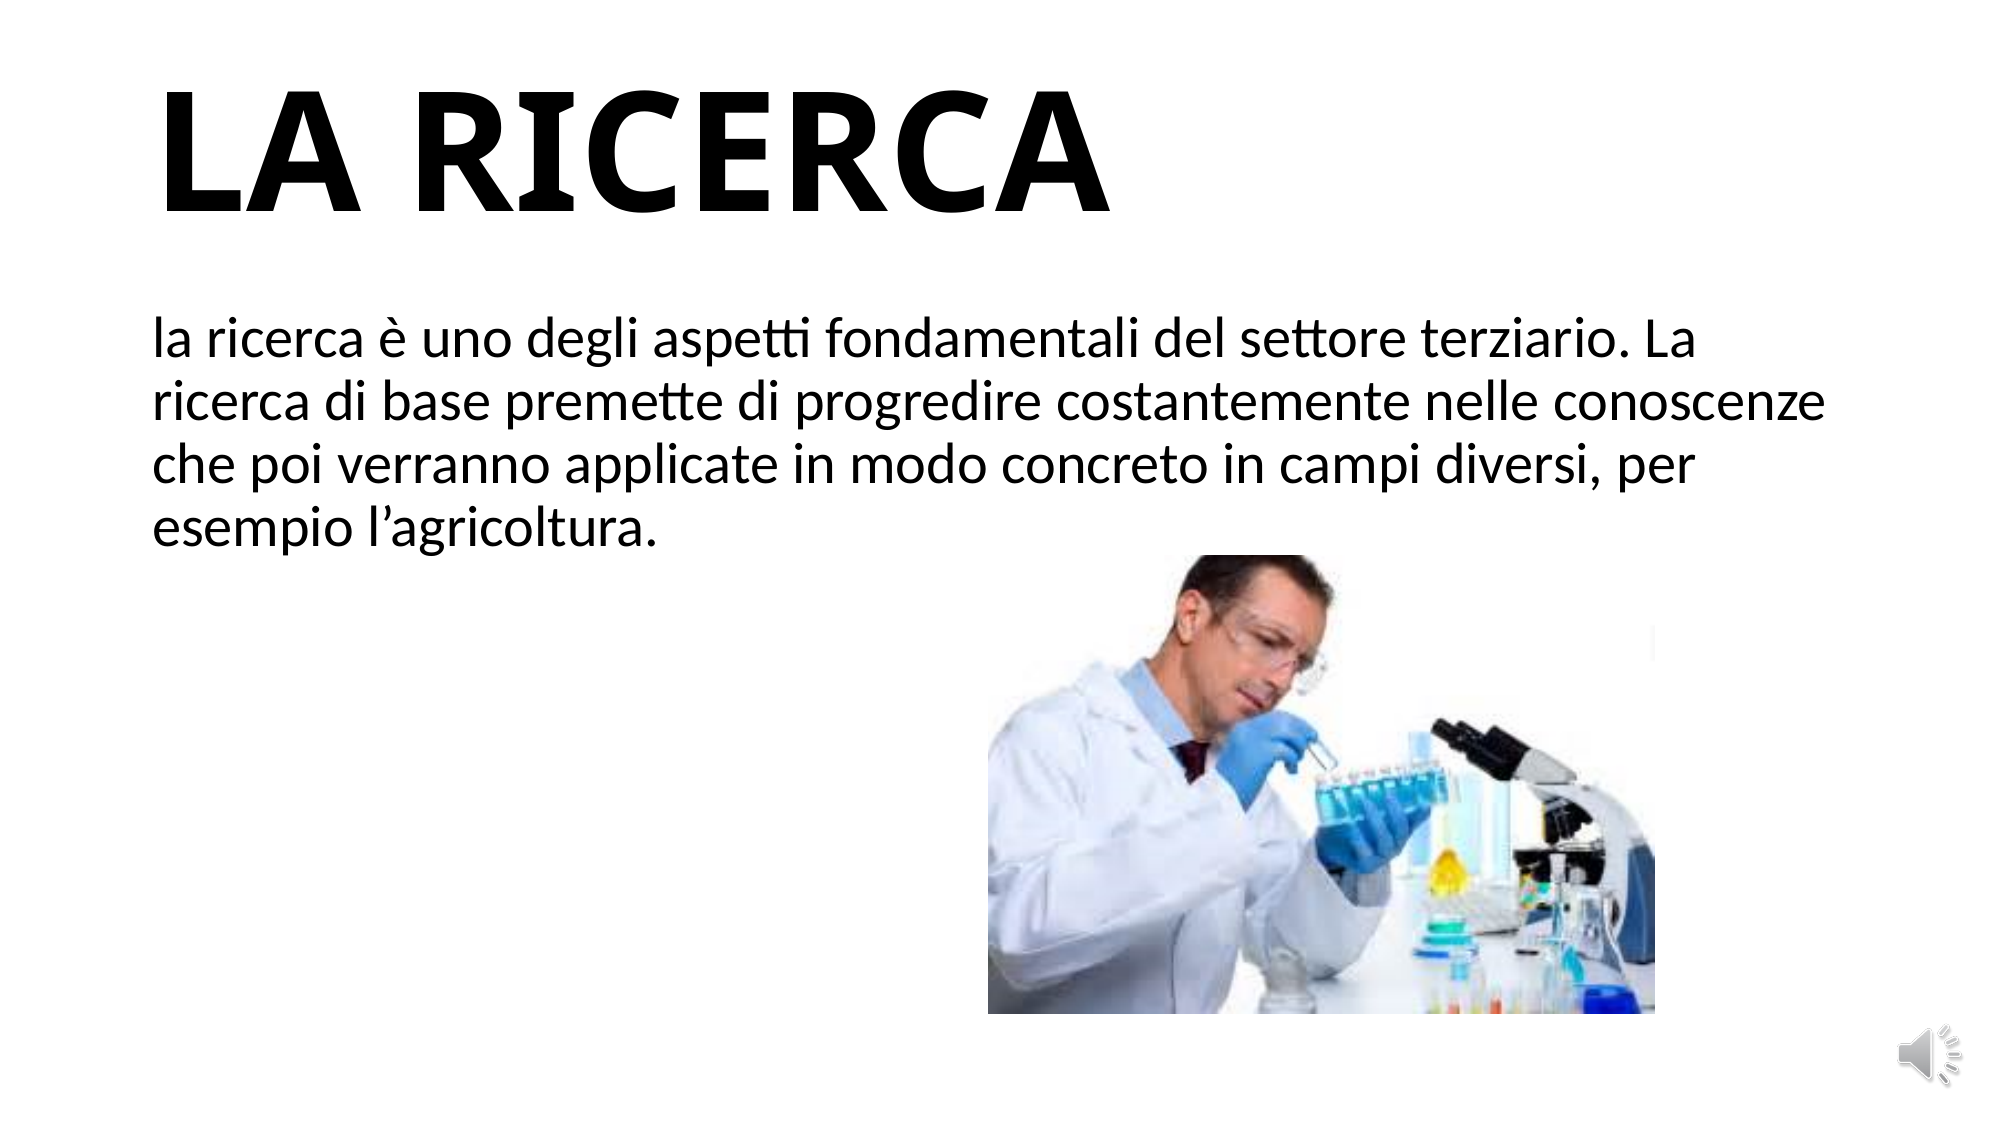

# LA RICERCA
la ricerca è uno degli aspetti fondamentali del settore terziario. La ricerca di base premette di progredire costantemente nelle conoscenze che poi verranno applicate in modo concreto in campi diversi, per esempio l’agricoltura.